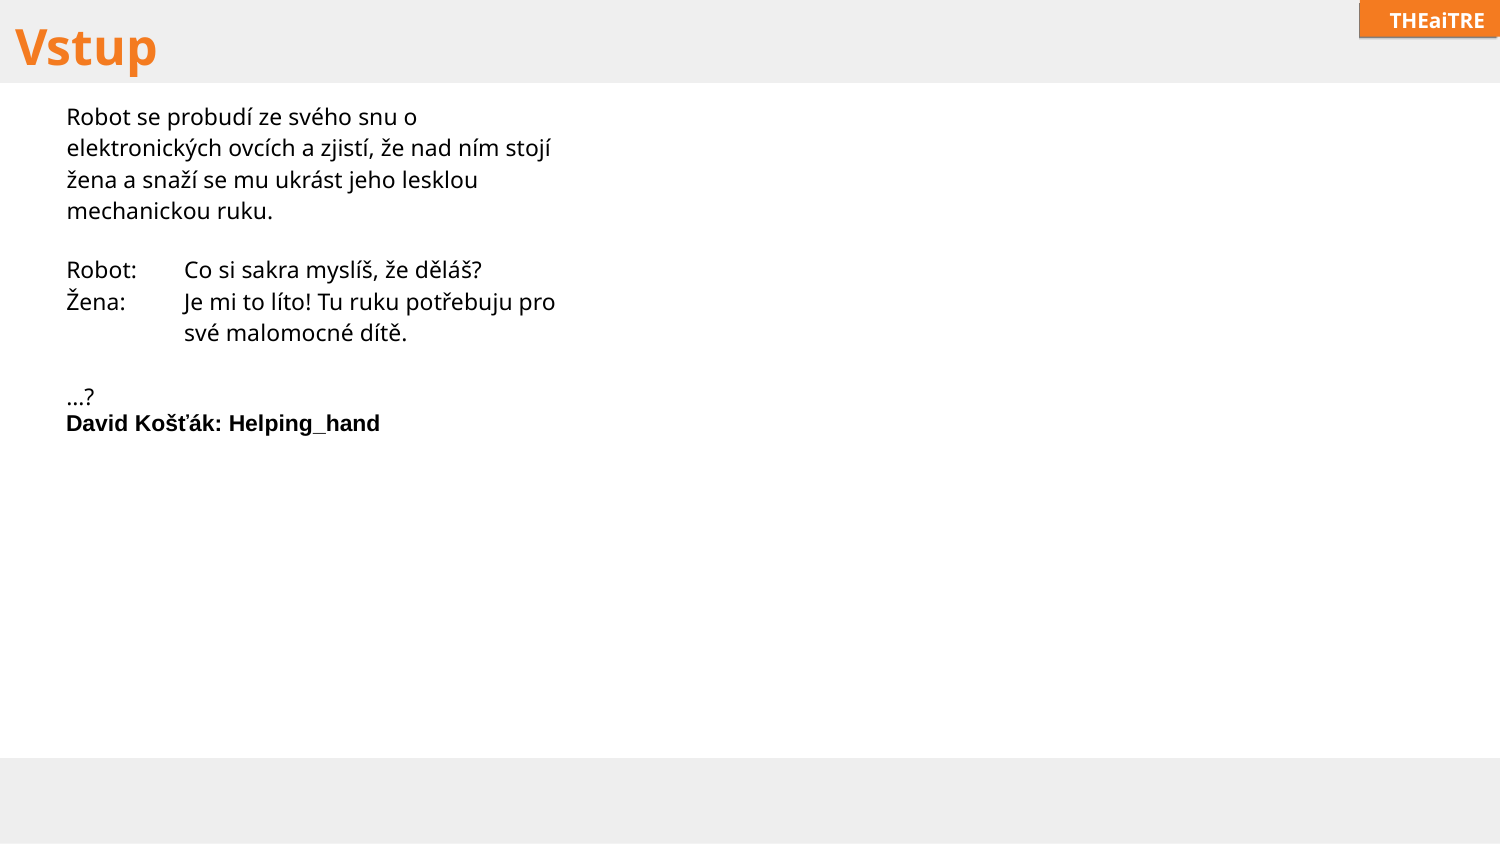

Vstup
THEaiTRE
# Robot se probudí ze svého snu o elektronických ovcích a zjistí, že nad ním stojí žena a snaží se mu ukrást jeho lesklou mechanickou ruku.
Robot: 	Co si sakra myslíš, že děláš?
Žena: 	Je mi to líto! Tu ruku potřebuju pro své malomocné dítě.
…?
David Košťák: Helping_hand